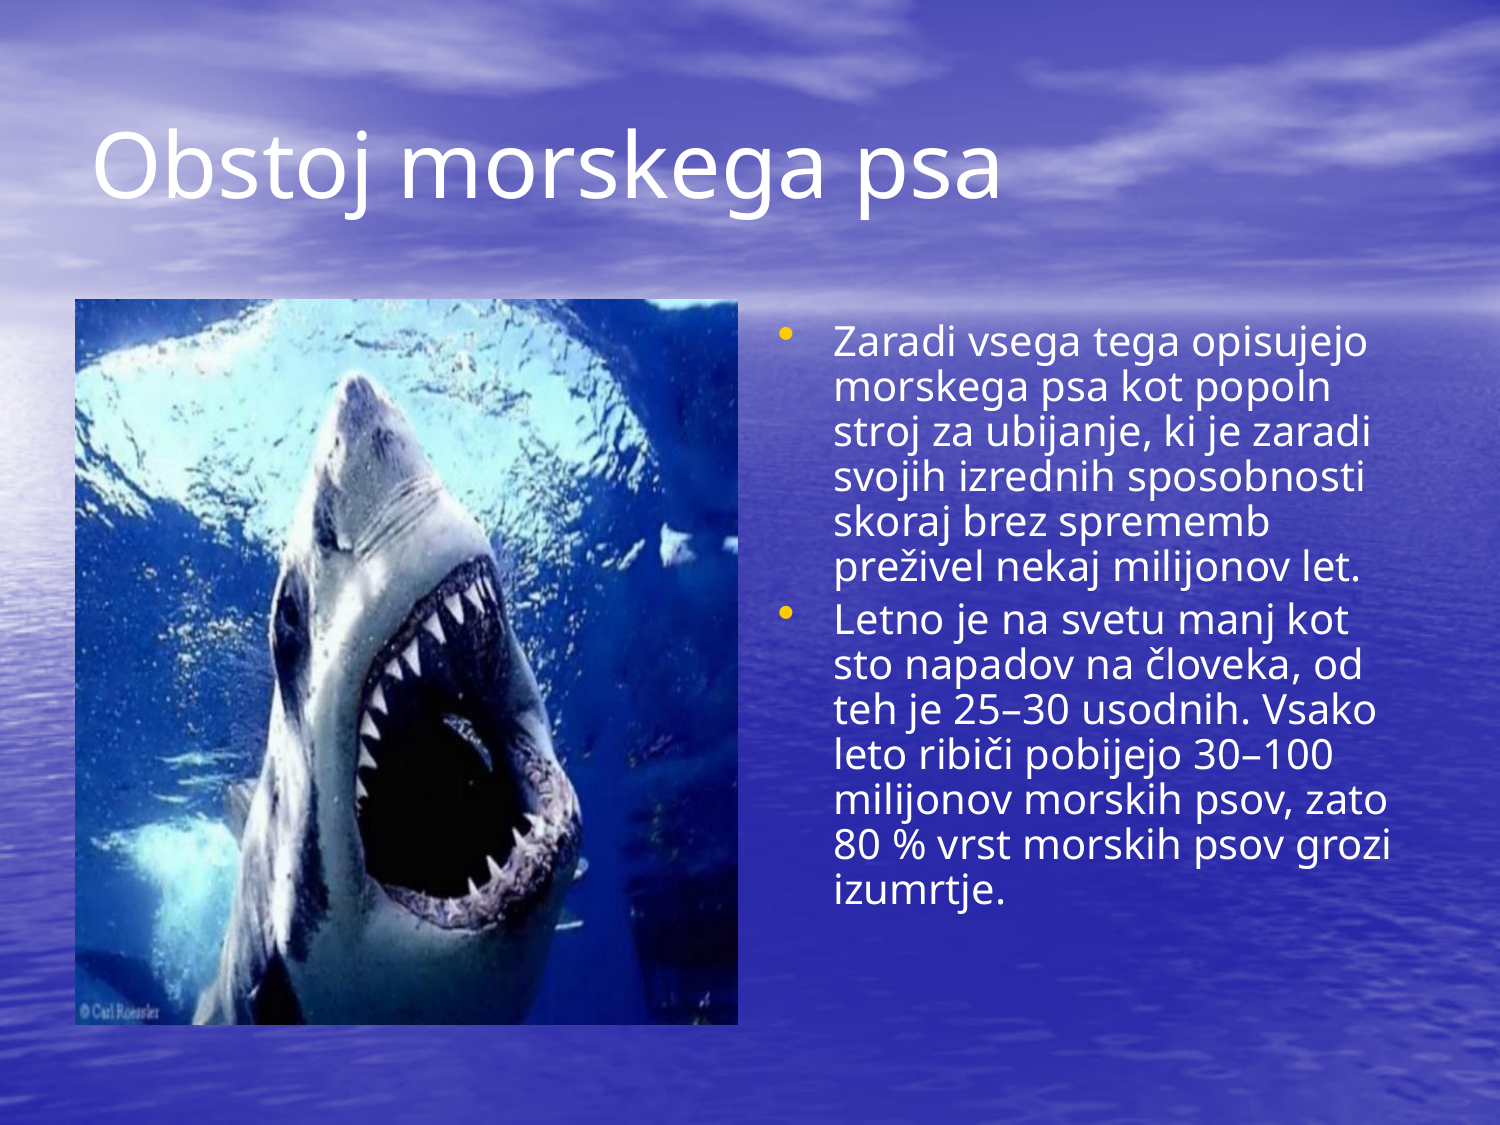

# Obstoj morskega psa
Zaradi vsega tega opisujejo morskega psa kot popoln stroj za ubijanje, ki je zaradi svojih izrednih sposobnosti skoraj brez sprememb preživel nekaj milijonov let.
Letno je na svetu manj kot sto napadov na človeka, od teh je 25–30 usodnih. Vsako leto ribiči pobijejo 30–100 milijonov morskih psov, zato 80 % vrst morskih psov grozi izumrtje.